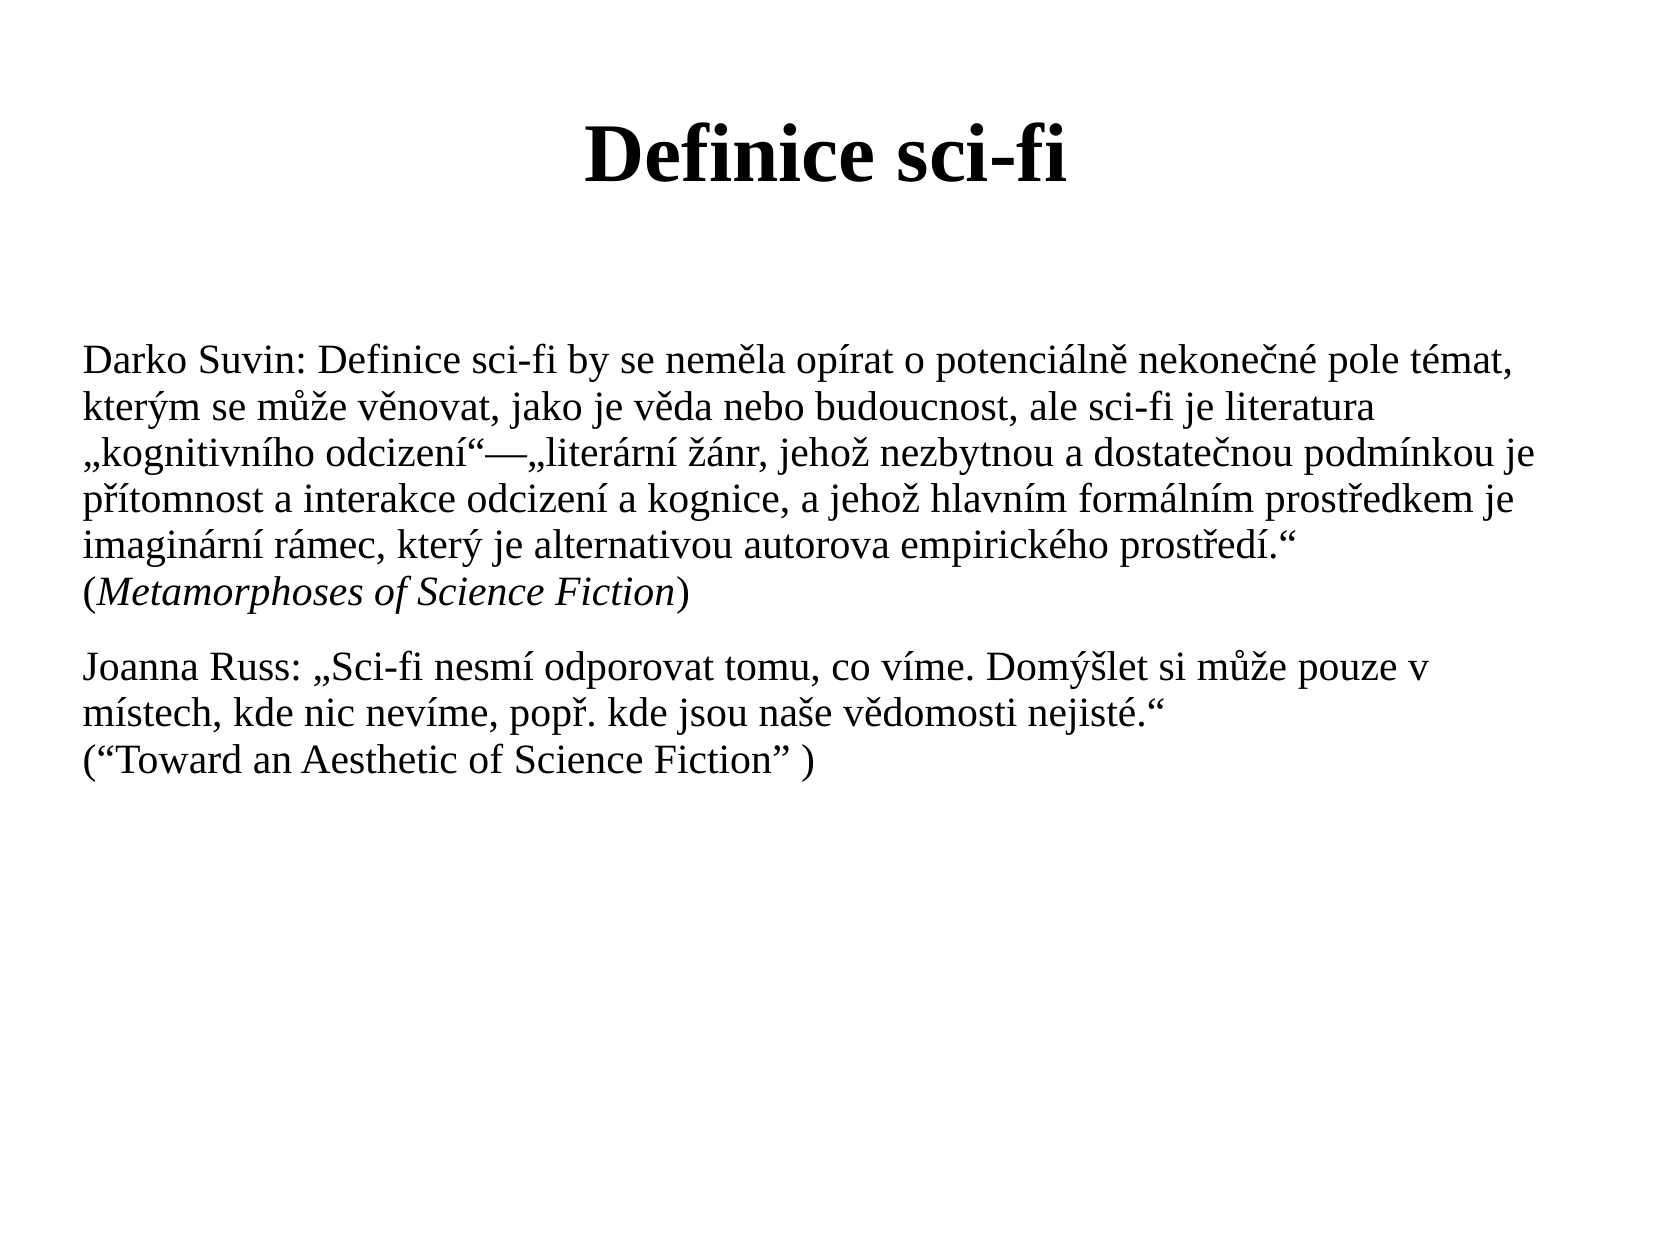

# Definice sci-fi
Darko Suvin: Definice sci-fi by se neměla opírat o potenciálně nekonečné pole témat, kterým se může věnovat, jako je věda nebo budoucnost, ale sci-fi je literatura „kognitivního odcizení“—„literární žánr, jehož nezbytnou a dostatečnou podmínkou je přítomnost a interakce odcizení a kognice, a jehož hlavním formálním prostředkem je imaginární rámec, který je alternativou autorova empirického prostředí.“
(Metamorphoses of Science Fiction)
Joanna Russ: „Sci-fi nesmí odporovat tomu, co víme. Domýšlet si může pouze v místech, kde nic nevíme, popř. kde jsou naše vědomosti nejisté.“
(“Toward an Aesthetic of Science Fiction” )